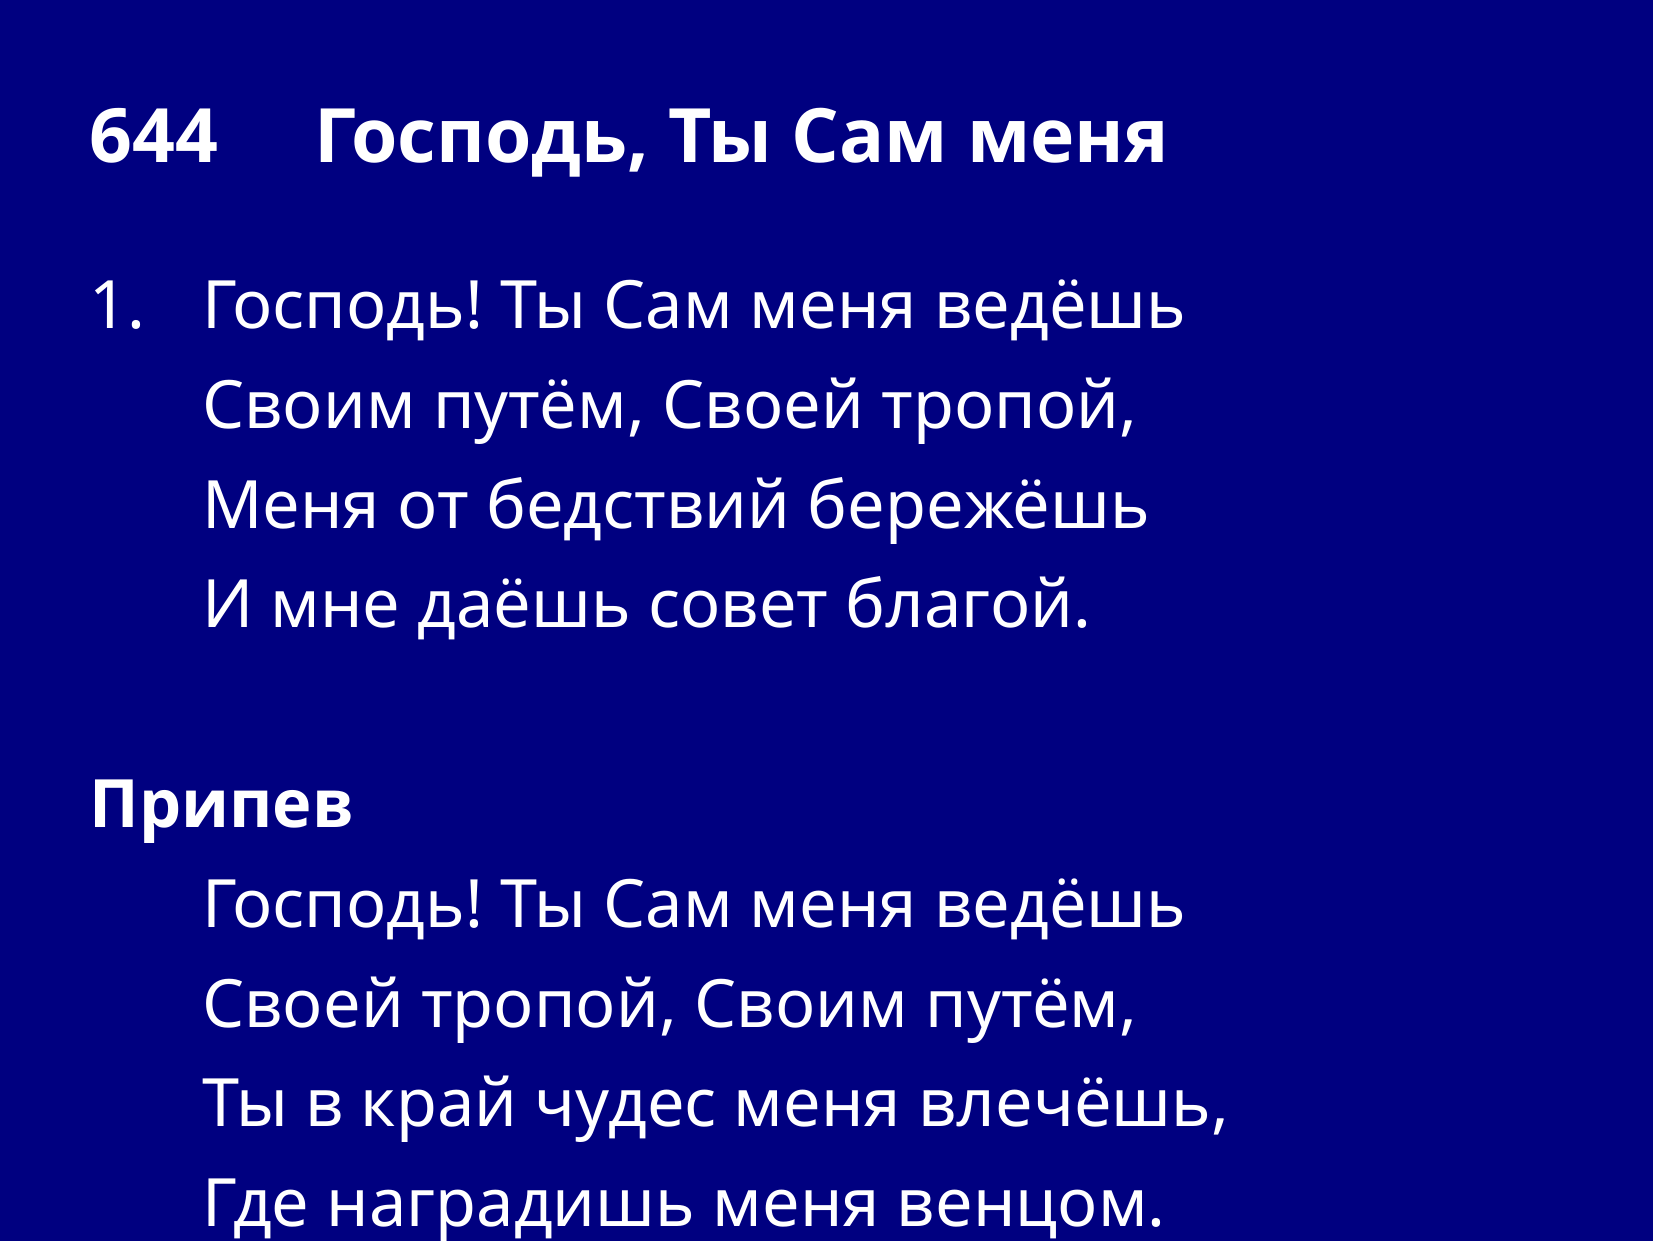

644	Господь, Ты Сам меня
1.	Господь! Ты Сам меня ведёшь
	Своим путём, Своей тропой,
	Меня от бедствий бережёшь
	И мне даёшь совет благой.
Припев
	Господь! Ты Сам меня ведёшь
	Своей тропой, Своим путём,
	Ты в край чудес меня влечёшь,
	Где наградишь меня венцом.